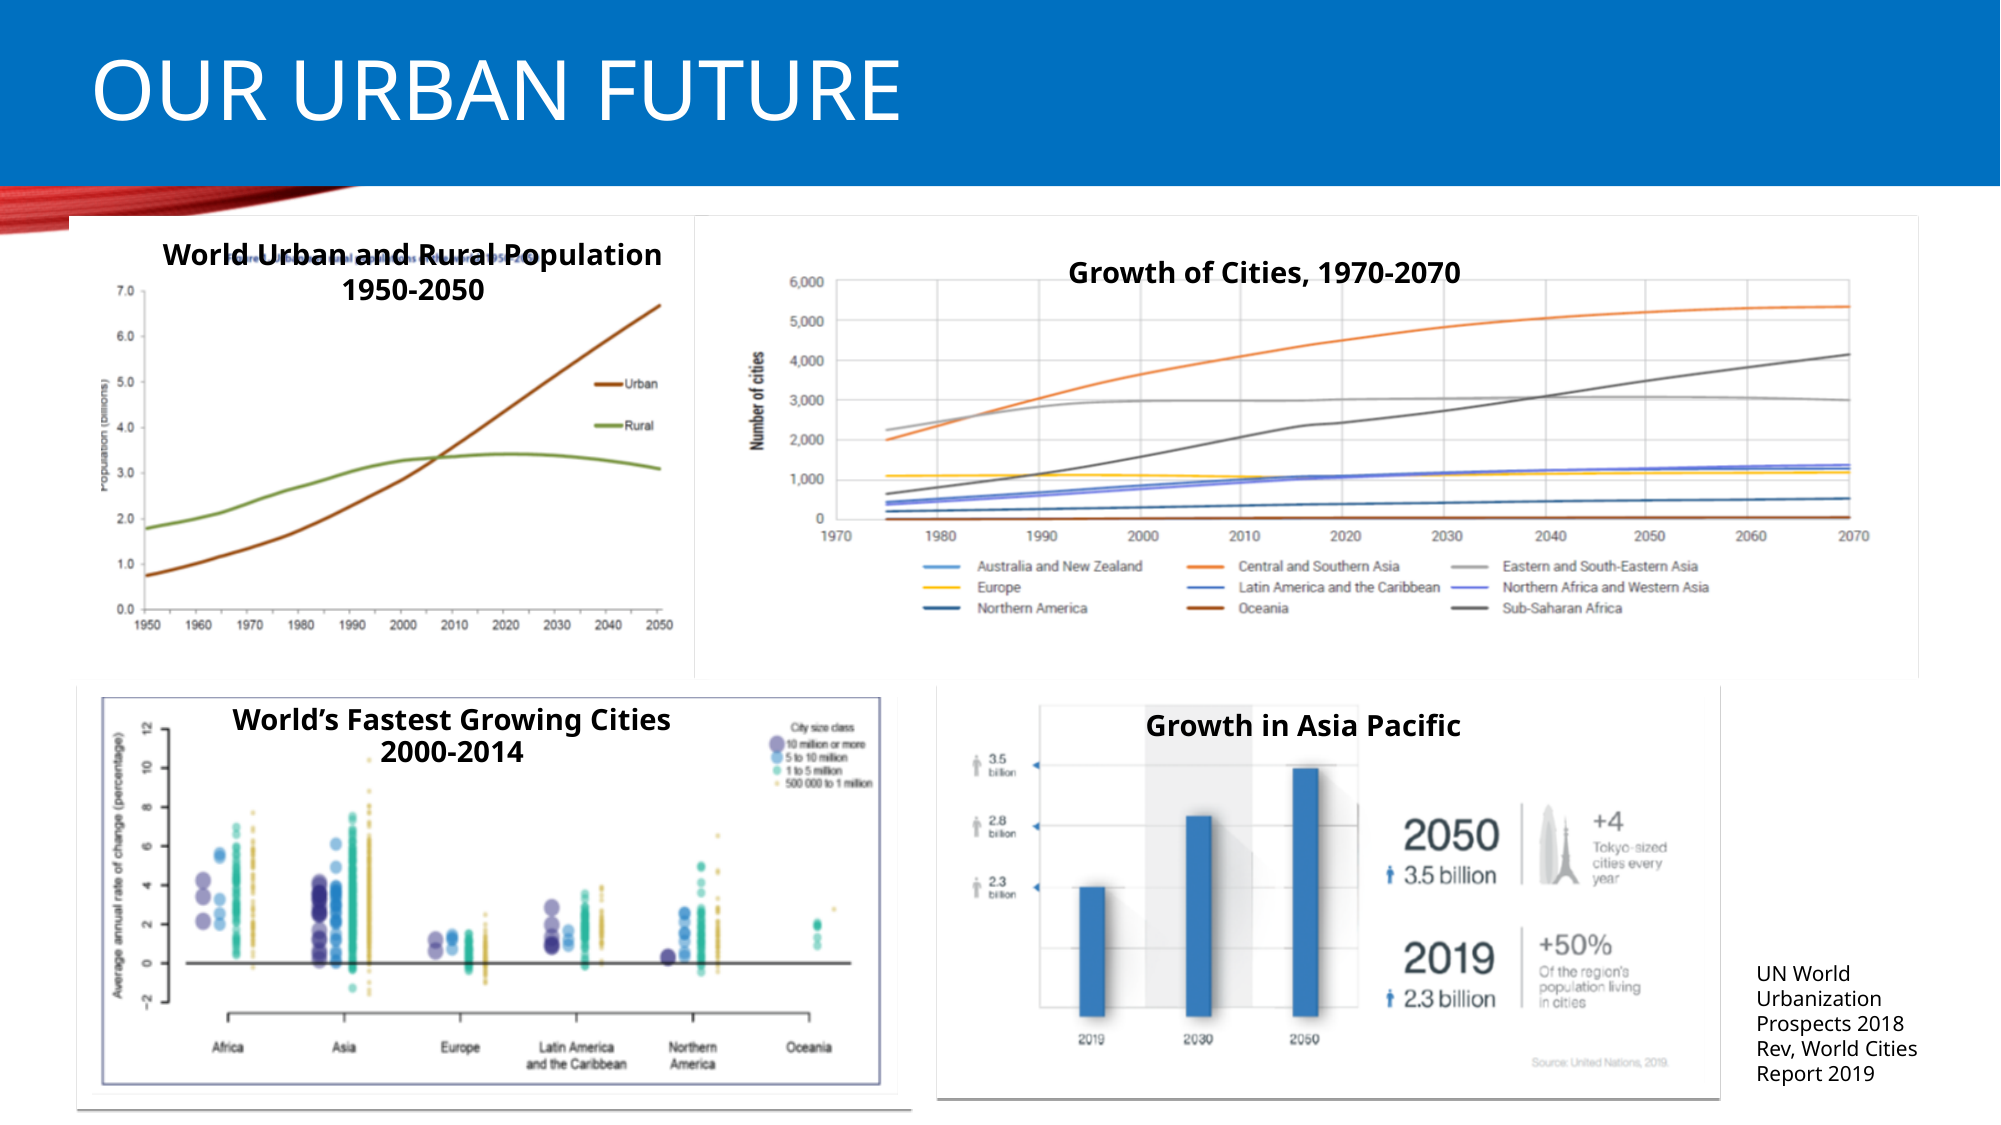

# OUR URBAN FUTURE
World Urban and Rural Population 1950-2050
Growth of Cities, 1970-2070
World’s Fastest Growing Cities 2000-2014
Growth in Asia Pacific
UN World Urbanization Prospects 2018 Rev, World Cities Report 2019